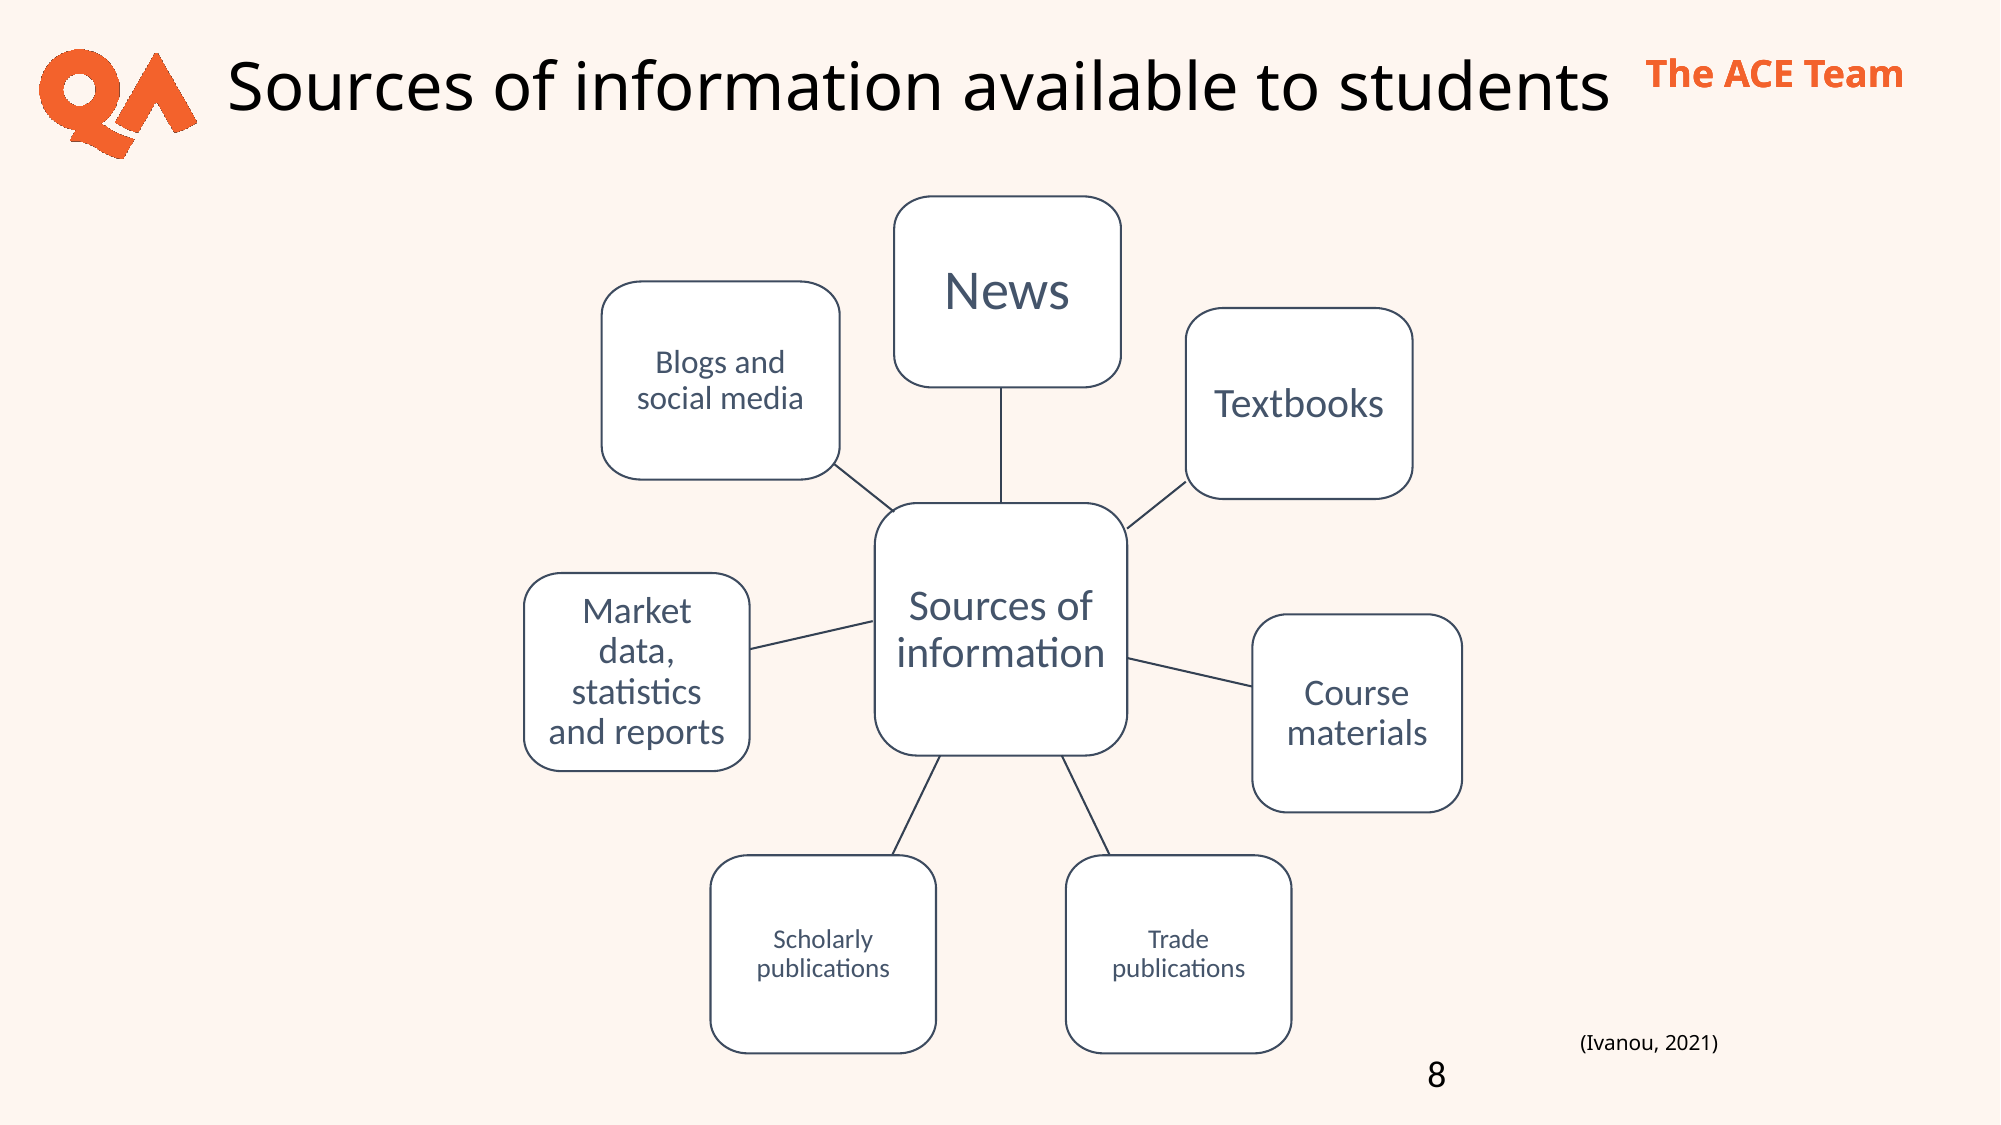

Sources of information available to students
The ACE Team
News
Blogs and social media
Textbooks
Sources of information
Market data, statistics and reports
Course materials
Scholarly publications
Trade publications
(Ivanou, 2021)
7